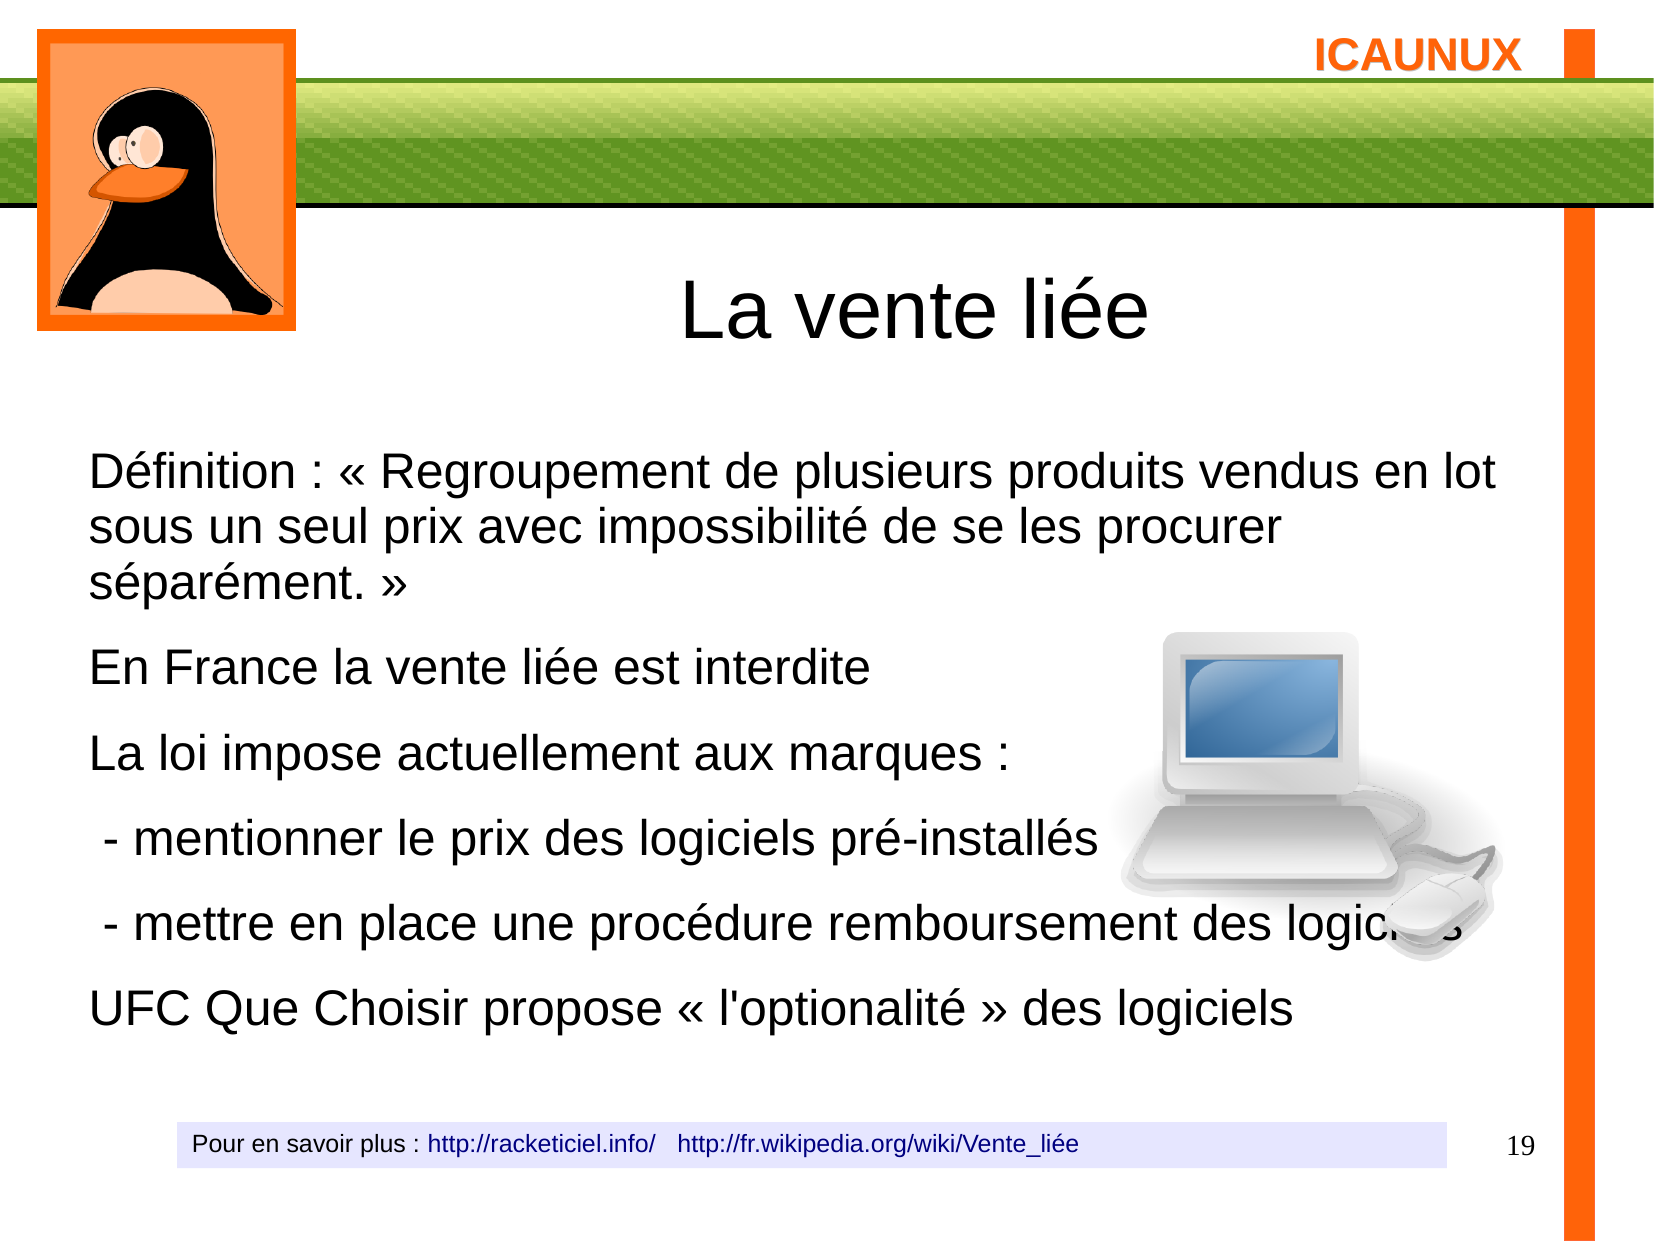

# La vente liée
Définition : « Regroupement de plusieurs produits vendus en lot sous un seul prix avec impossibilité de se les procurer séparément. »
En France la vente liée est interdite
La loi impose actuellement aux marques :
 - mentionner le prix des logiciels pré-installés
 - mettre en place une procédure remboursement des logiciels
UFC Que Choisir propose « l'optionalité » des logiciels
Pour en savoir plus : http://racketiciel.info/ http://fr.wikipedia.org/wiki/Vente_liée
19